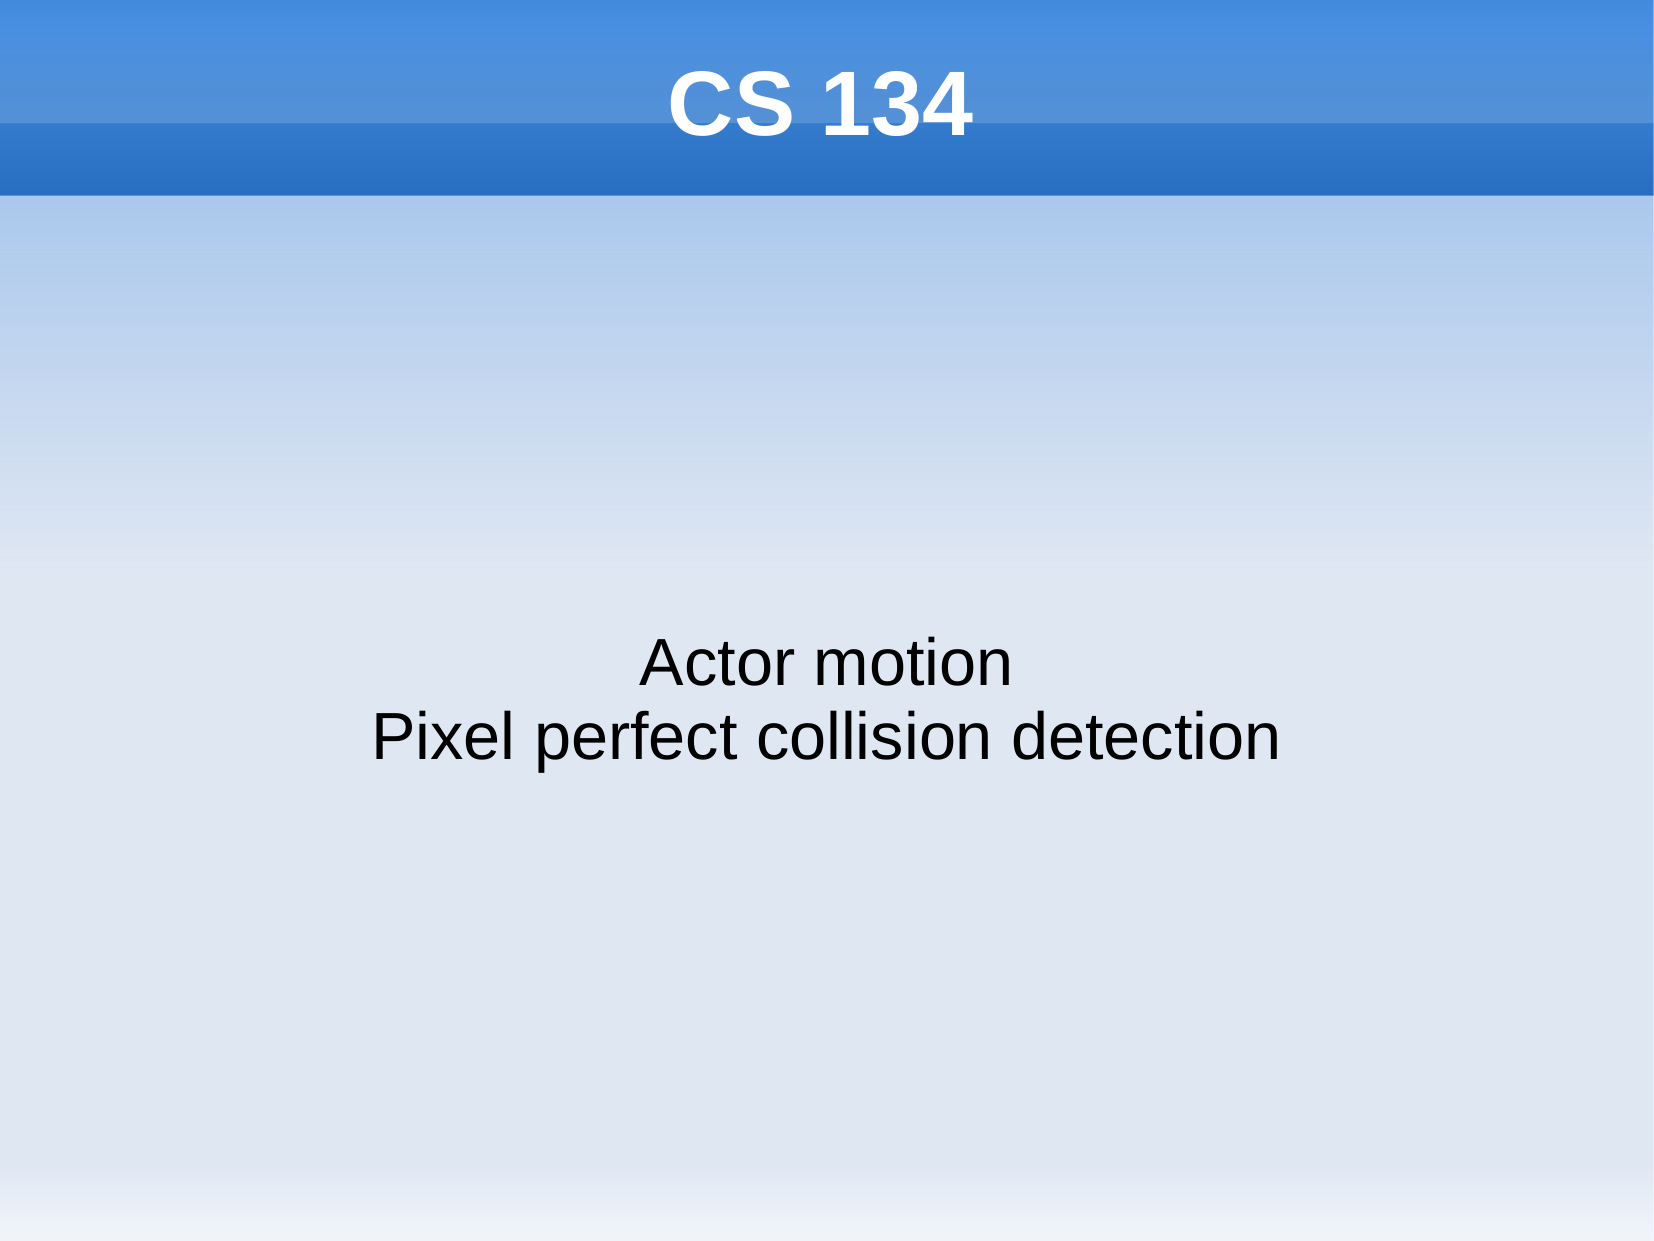

# CS 134
Actor motion
Pixel perfect collision detection